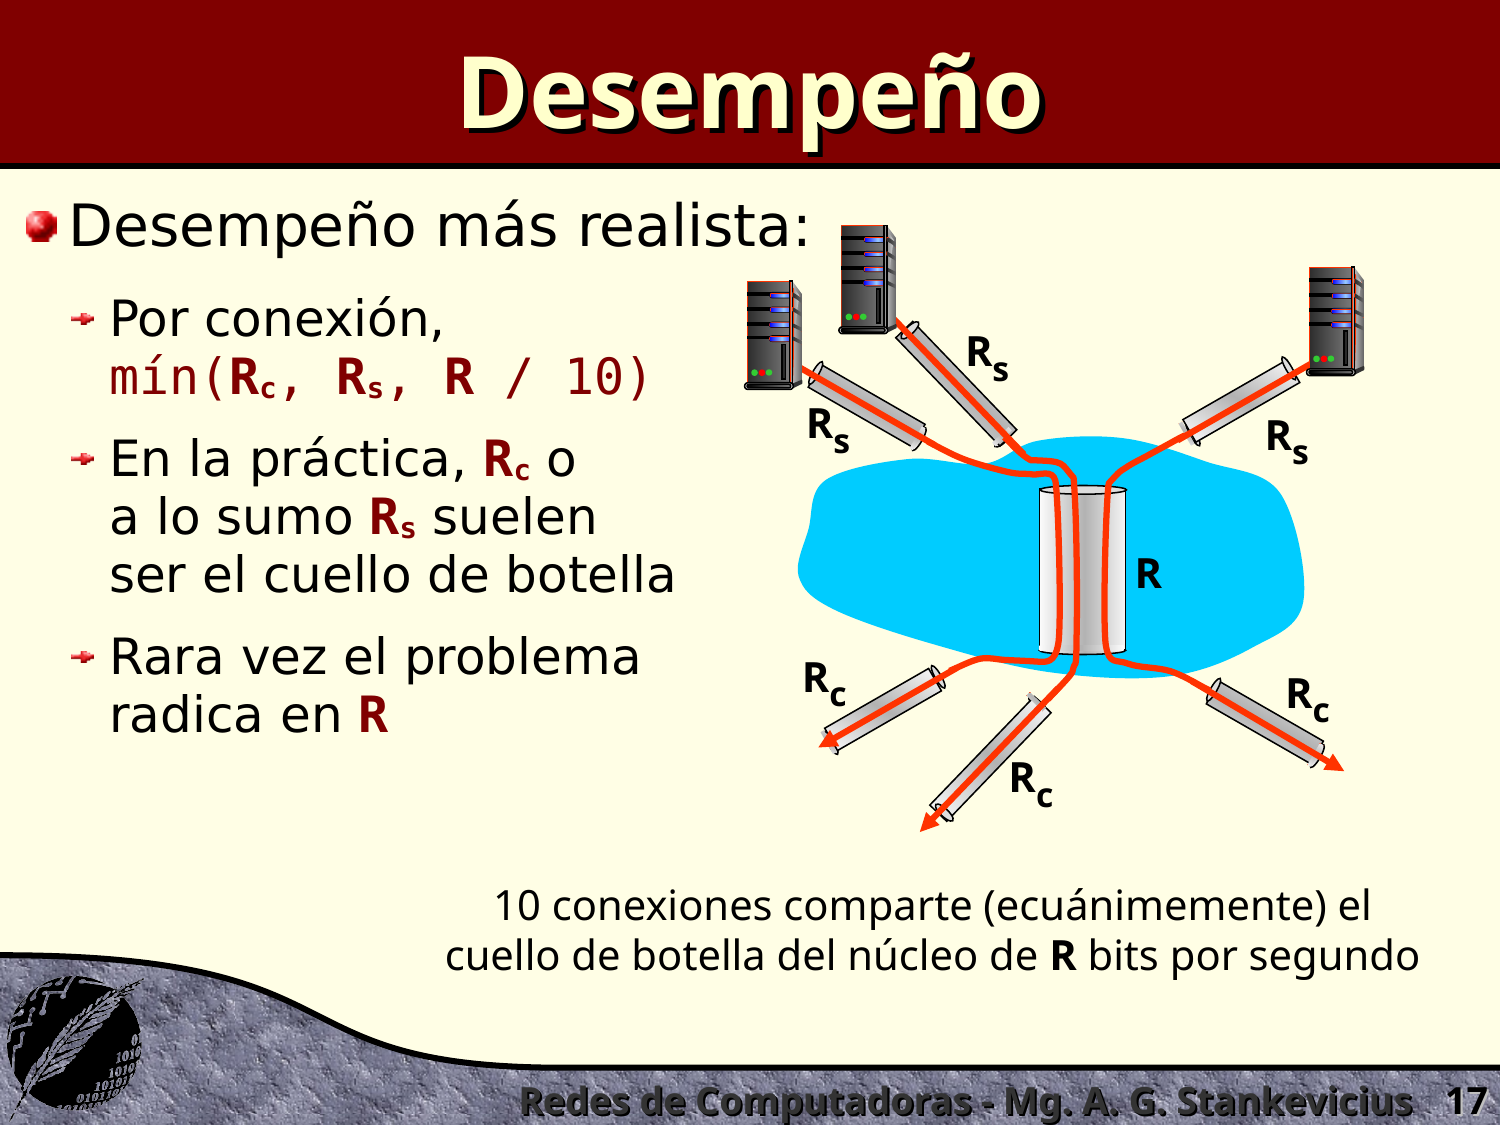

# Desempeño
Desempeño más realista:
Por conexión,
mín(Rc, Rs, R / 10)
En la práctica, Rc o
a lo sumo Rs suelen
ser el cuello de botella
Rara vez el problema
radica en R
Rs
Rs
Rs
R
Rc
Rc
Rc
10 conexiones comparte (ecuánimemente) el cuello de botella del núcleo de R bits por segundo
17